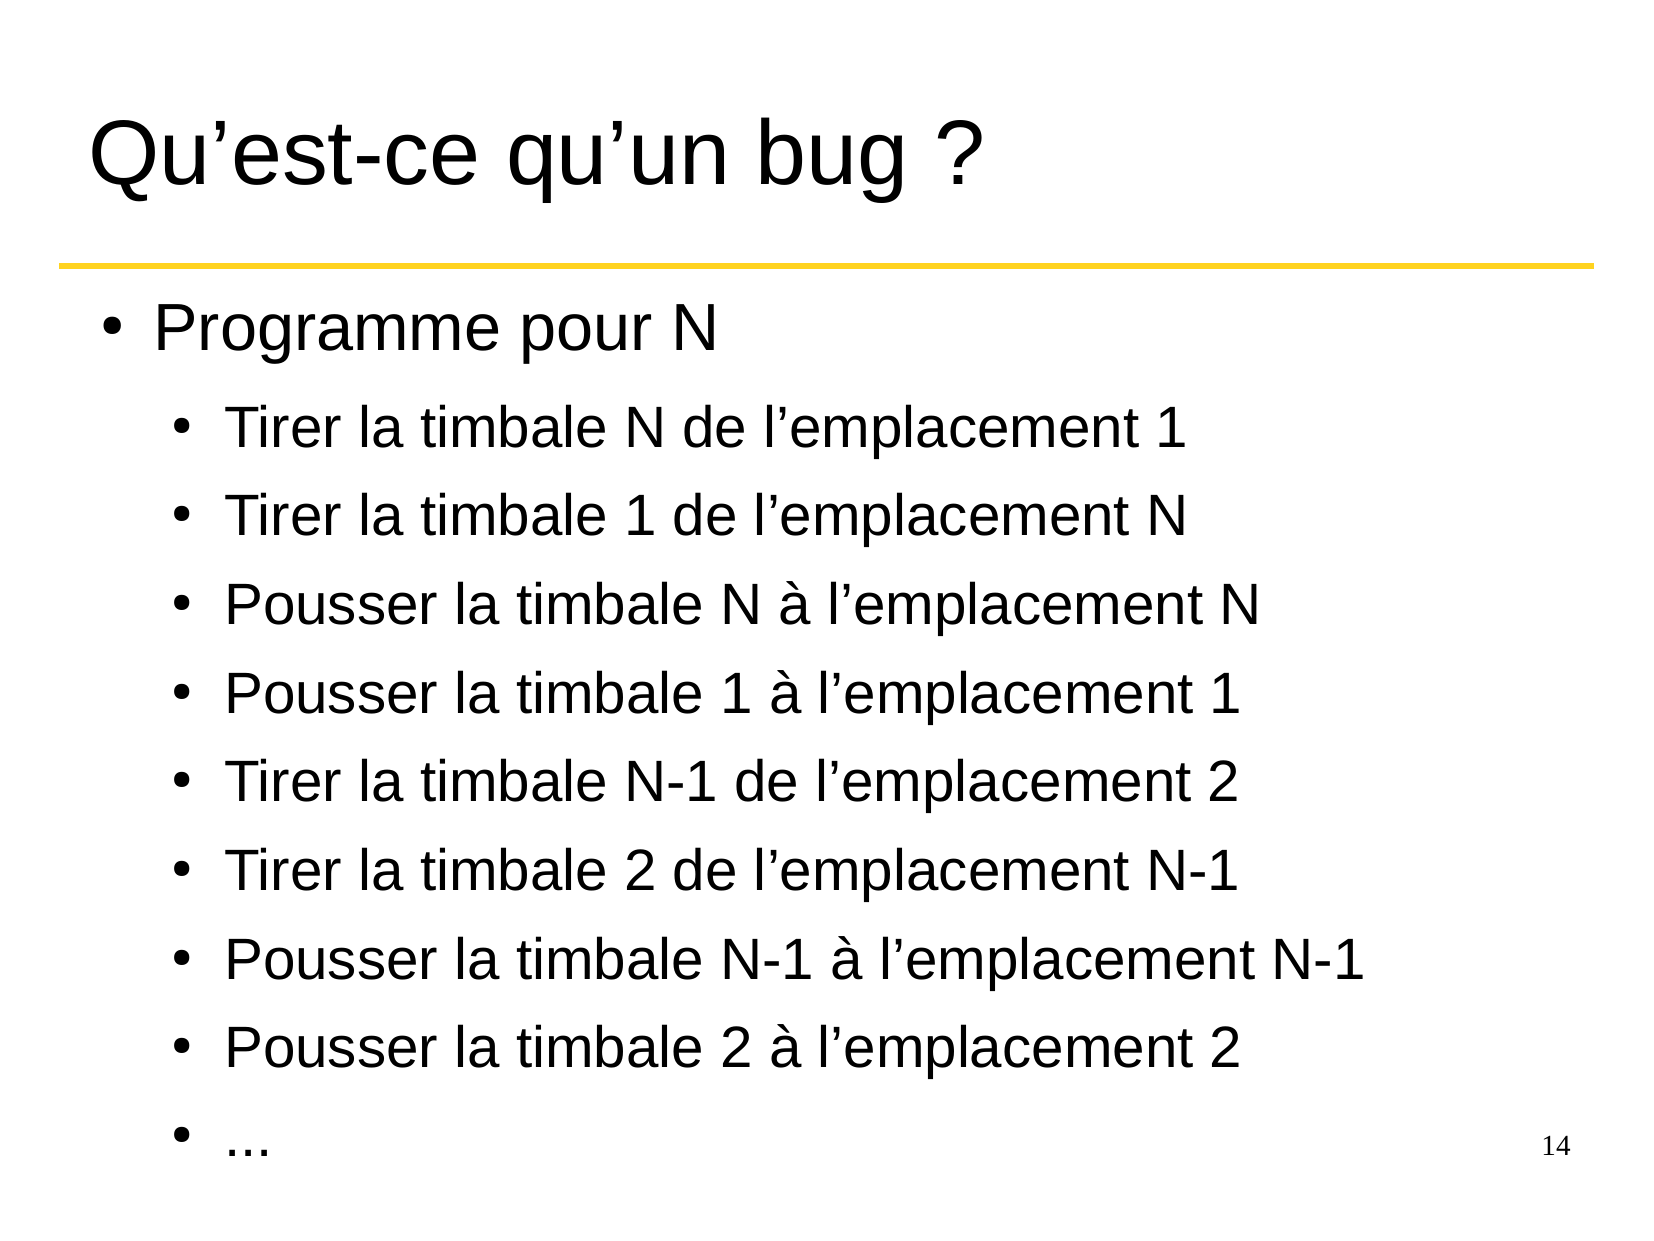

# Qu’est-ce qu’un bug ?
Programme pour N
Tirer la timbale N de l’emplacement 1
Tirer la timbale 1 de l’emplacement N
Pousser la timbale N à l’emplacement N
Pousser la timbale 1 à l’emplacement 1
Tirer la timbale N-1 de l’emplacement 2
Tirer la timbale 2 de l’emplacement N-1
Pousser la timbale N-1 à l’emplacement N-1
Pousser la timbale 2 à l’emplacement 2
...
14